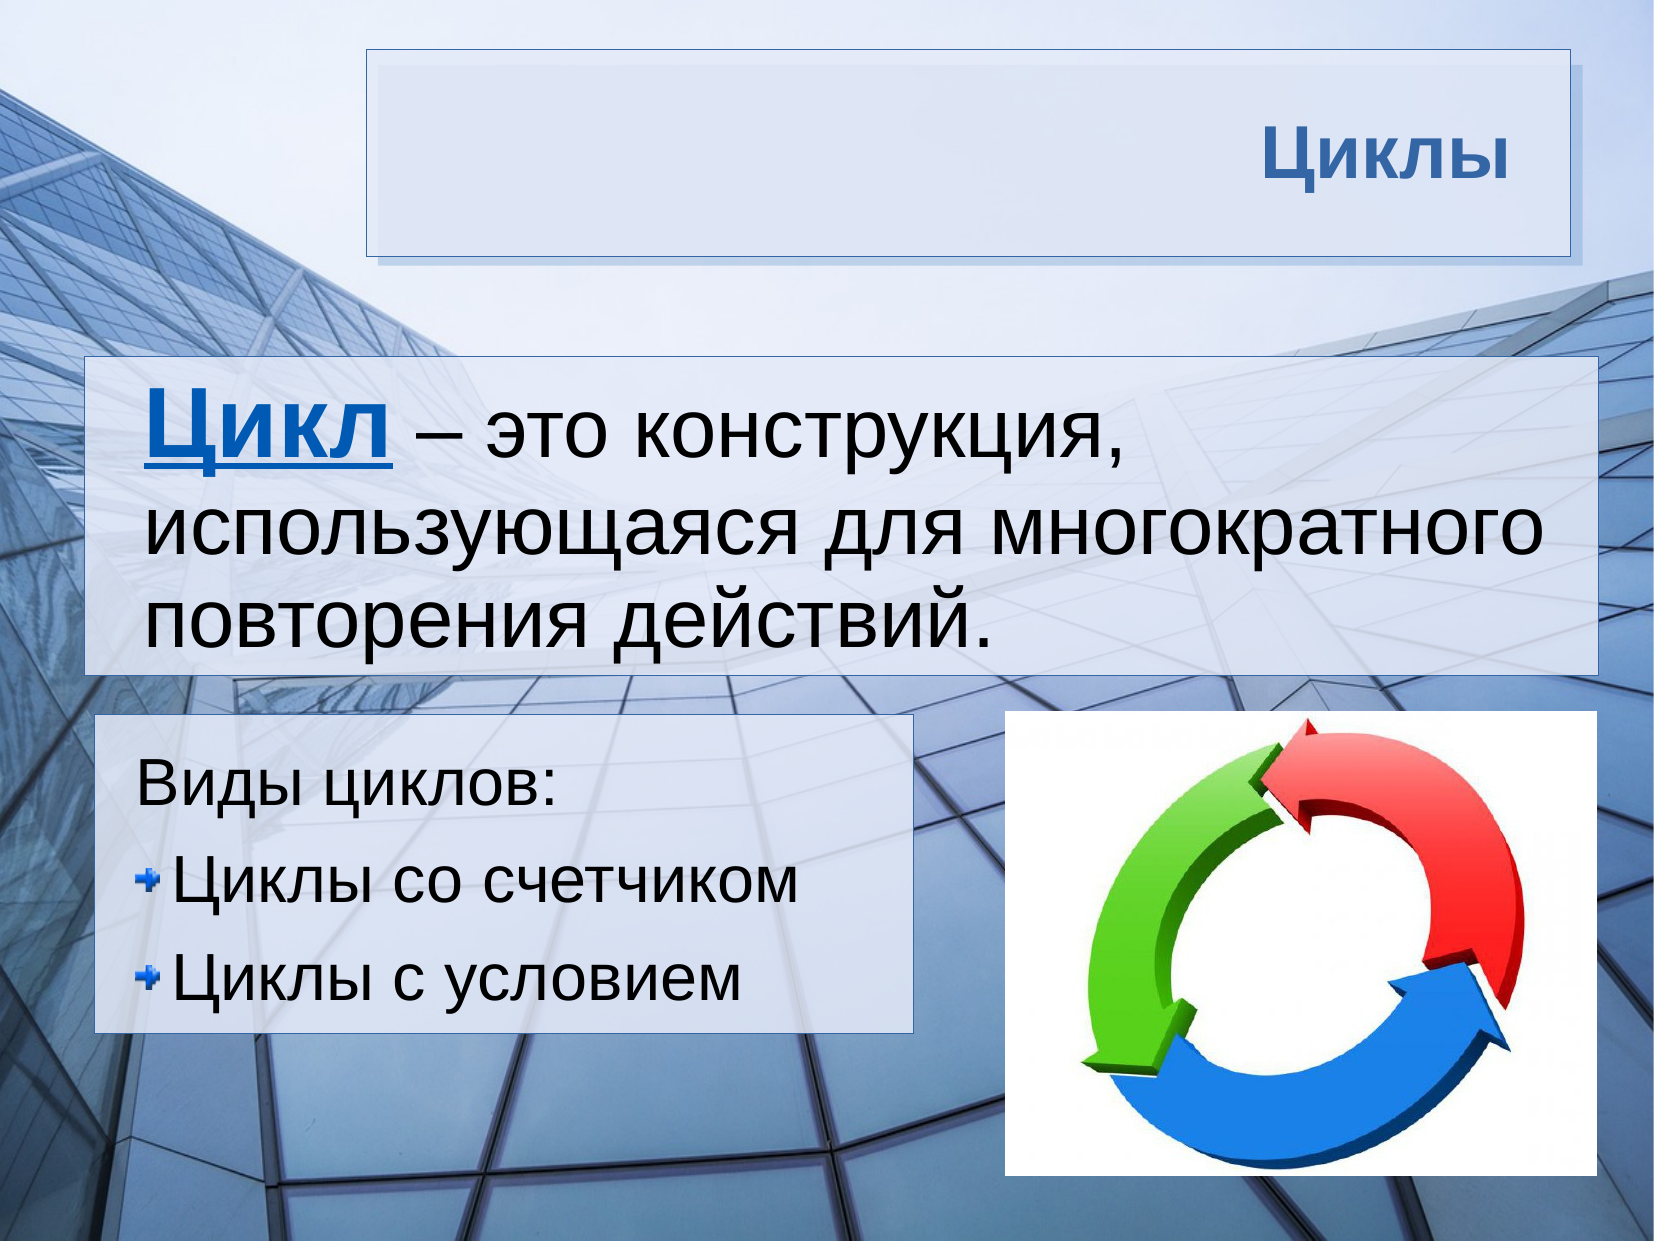

# Циклы
Цикл – это конструкция, использующаяся для многократного повторения действий.
Виды циклов:
Циклы со счетчиком
Циклы с условием